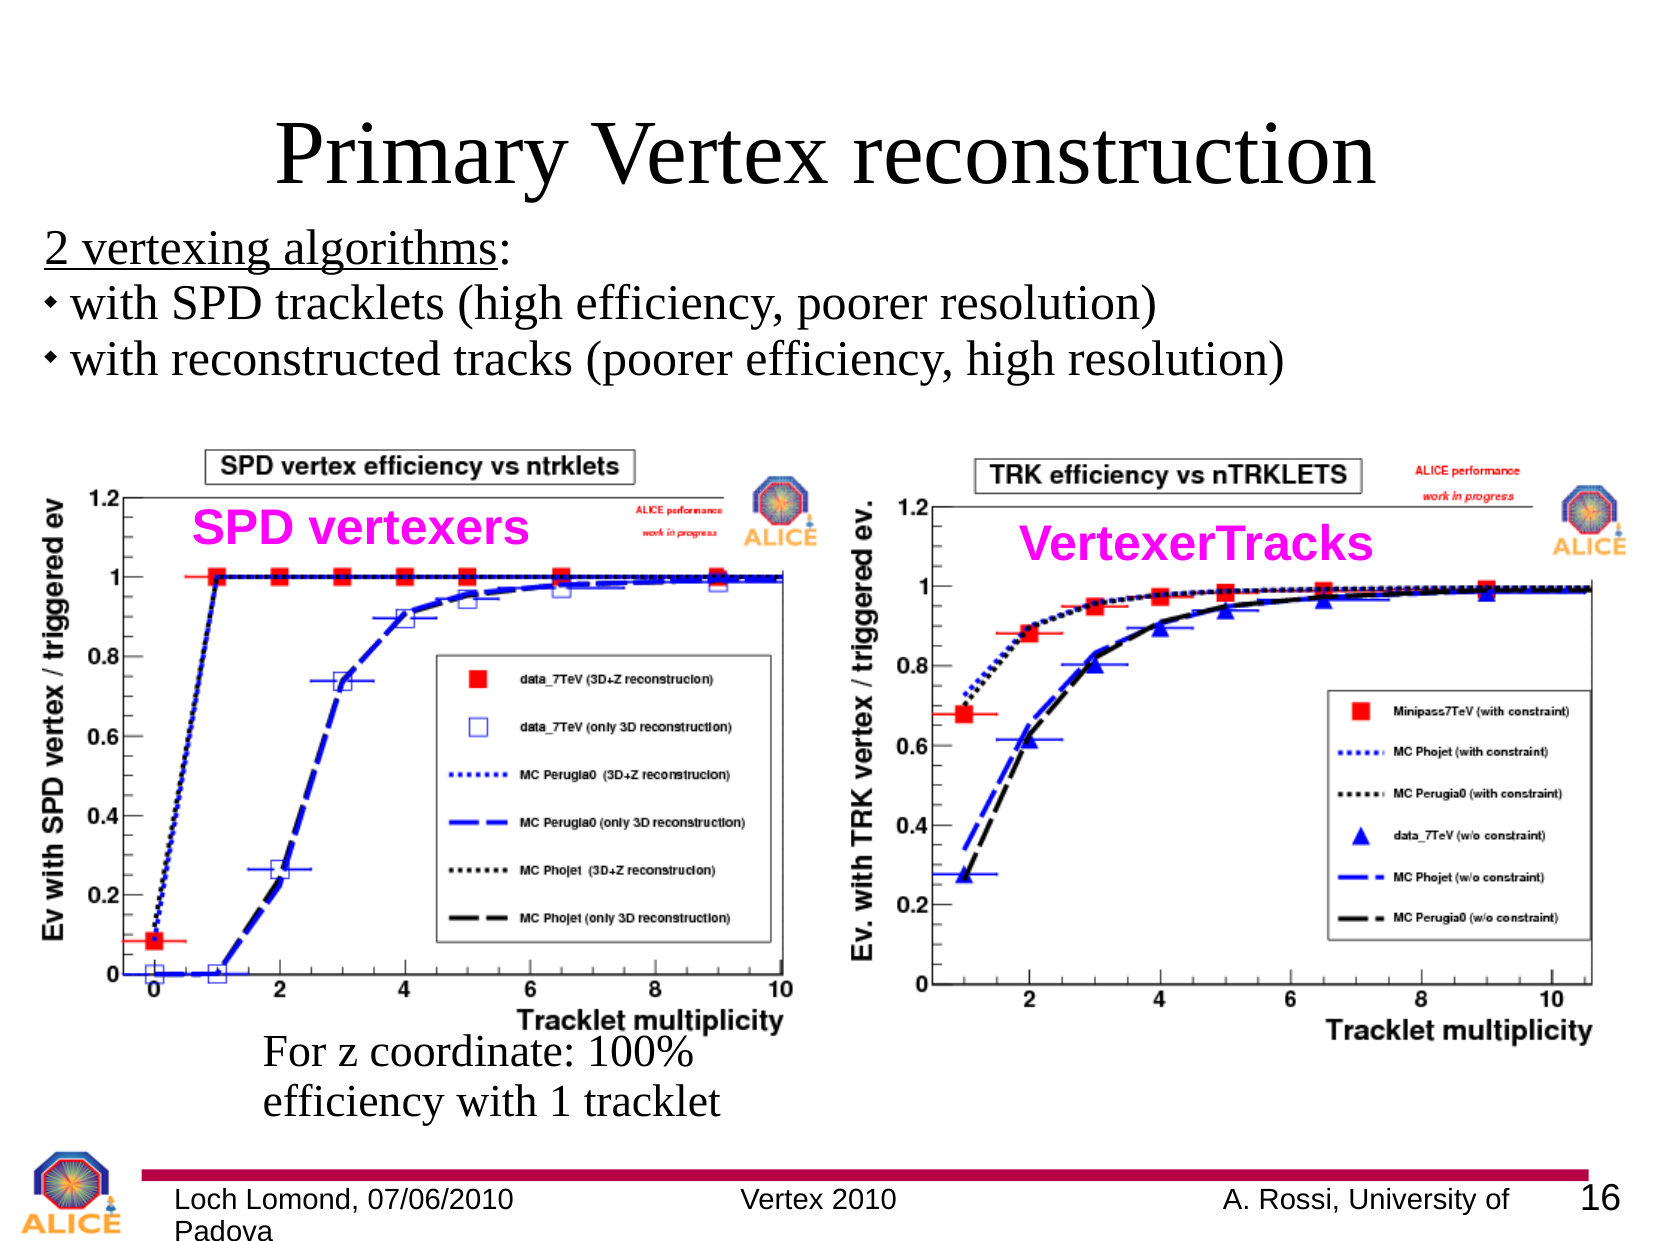

# Primary Vertex reconstruction
2 vertexing algorithms:
 with SPD tracklets (high efficiency, poorer resolution)
 with reconstructed tracks (poorer efficiency, high resolution)
SPD vertexers
VertexerTracks
For z coordinate: 100% efficiency with 1 tracklet
Loch Lomond, 07/06/2010 		 Vertex 2010 		 A. Rossi, University of Padova
16